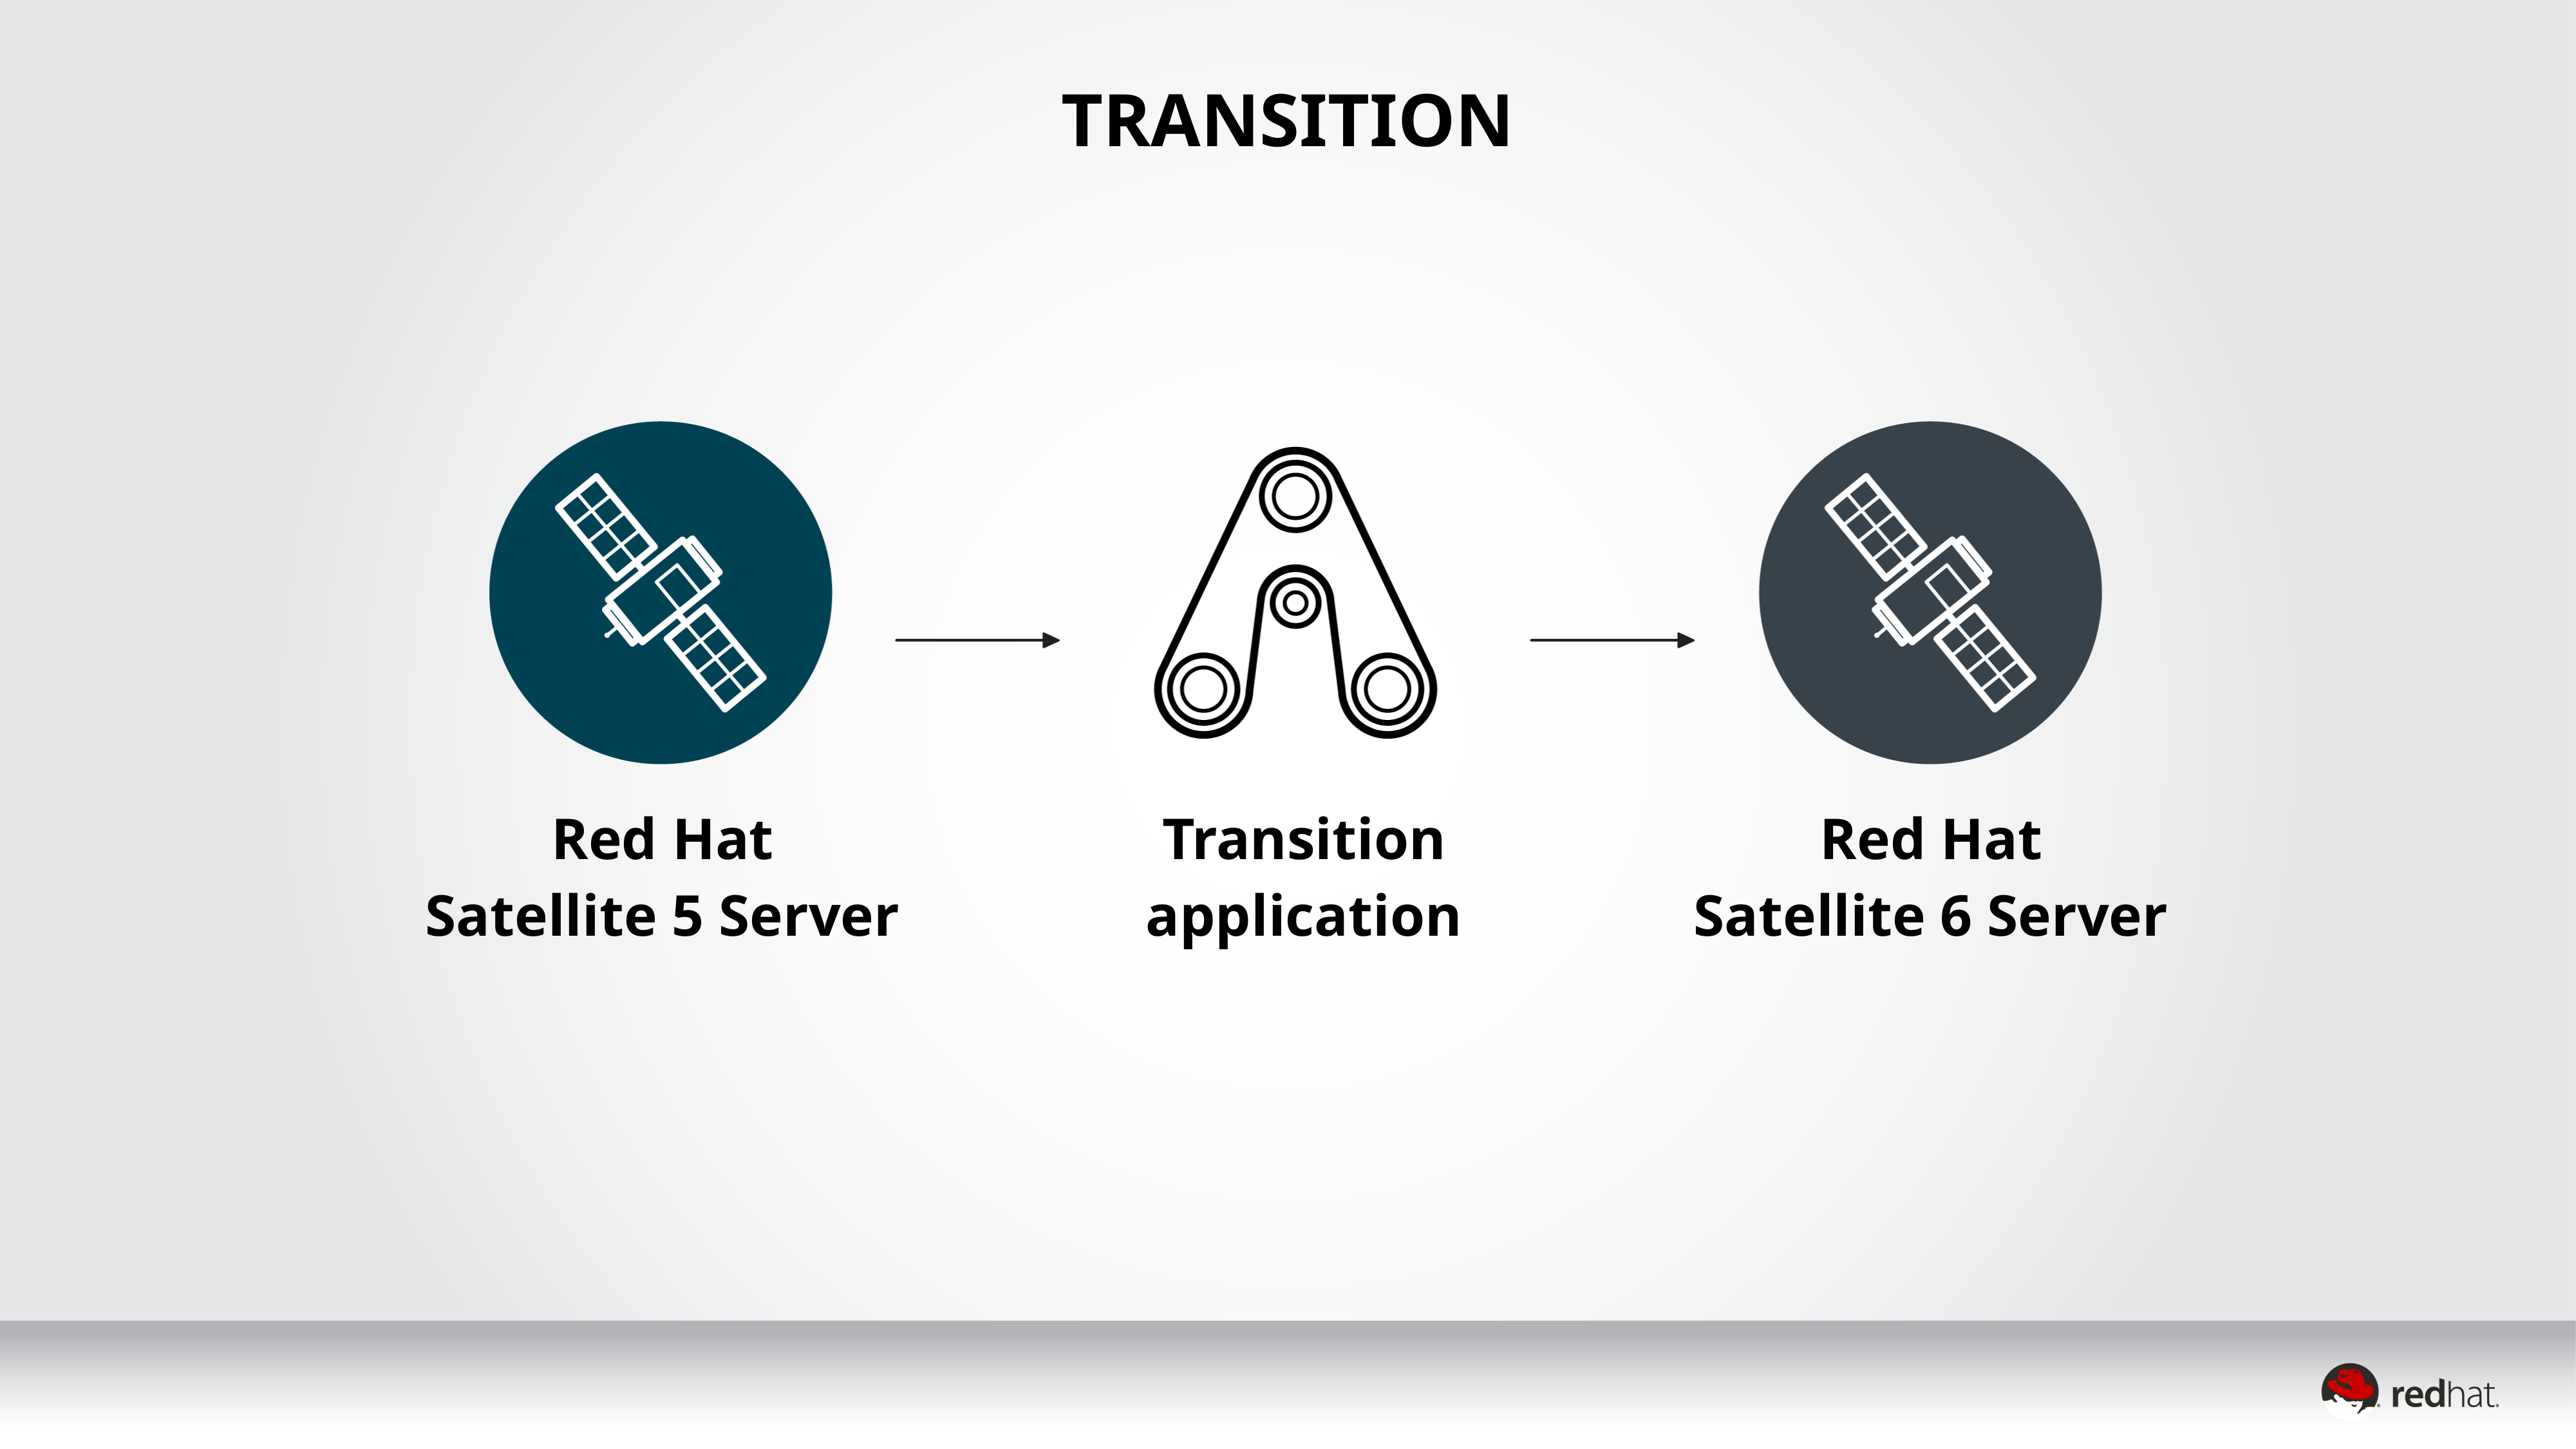

TRANSITION
Red Hat
Satellite 5 Server
Transition
application
Red Hat
Satellite 6 Server
35